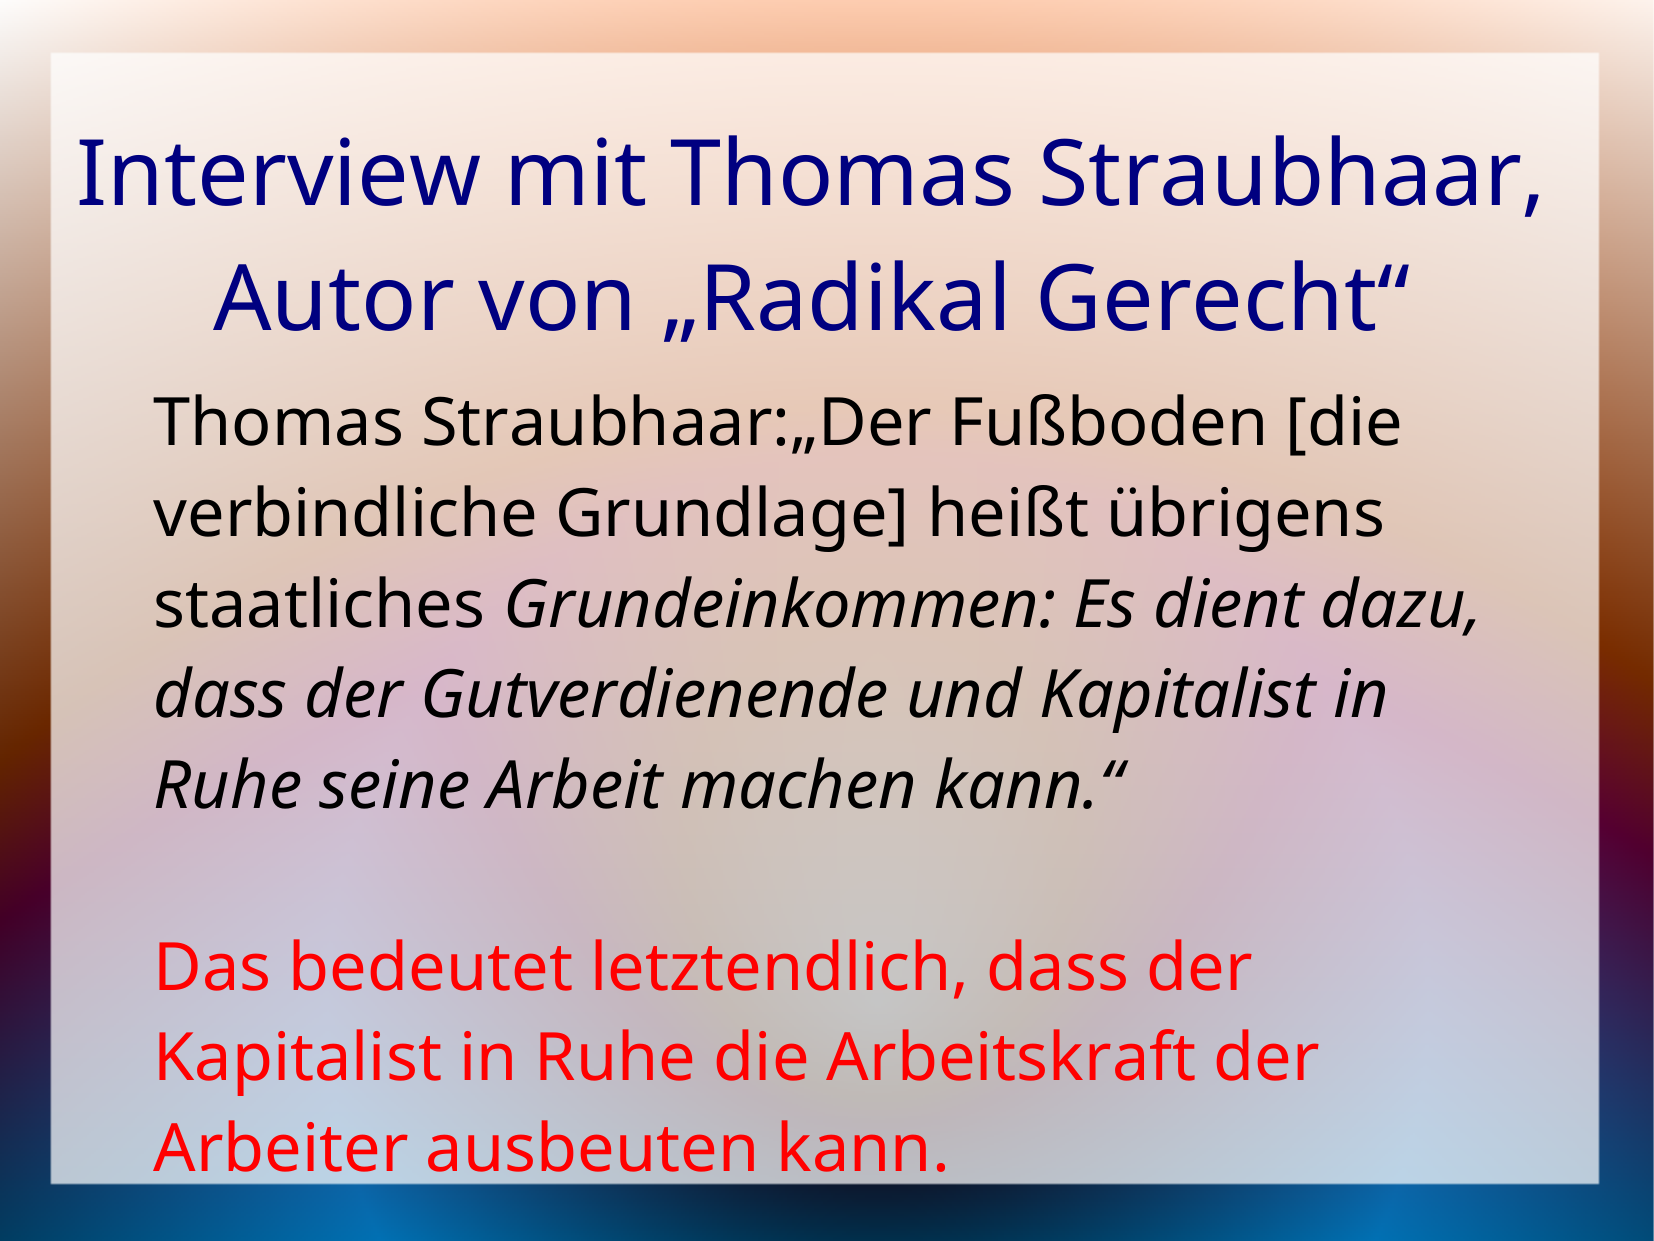

# Interview mit Thomas Straubhaar, Autor von „Radikal Gerecht“
Thomas Straubhaar:„Der Fußboden [die verbindliche Grundlage] heißt übrigens staatliches Grundeinkommen: Es dient dazu, dass der Gutverdienende und Kapitalist in
Ruhe seine Arbeit machen kann.“
Das bedeutet letztendlich, dass der Kapitalist in Ruhe die Arbeitskraft der Arbeiter ausbeuten kann.